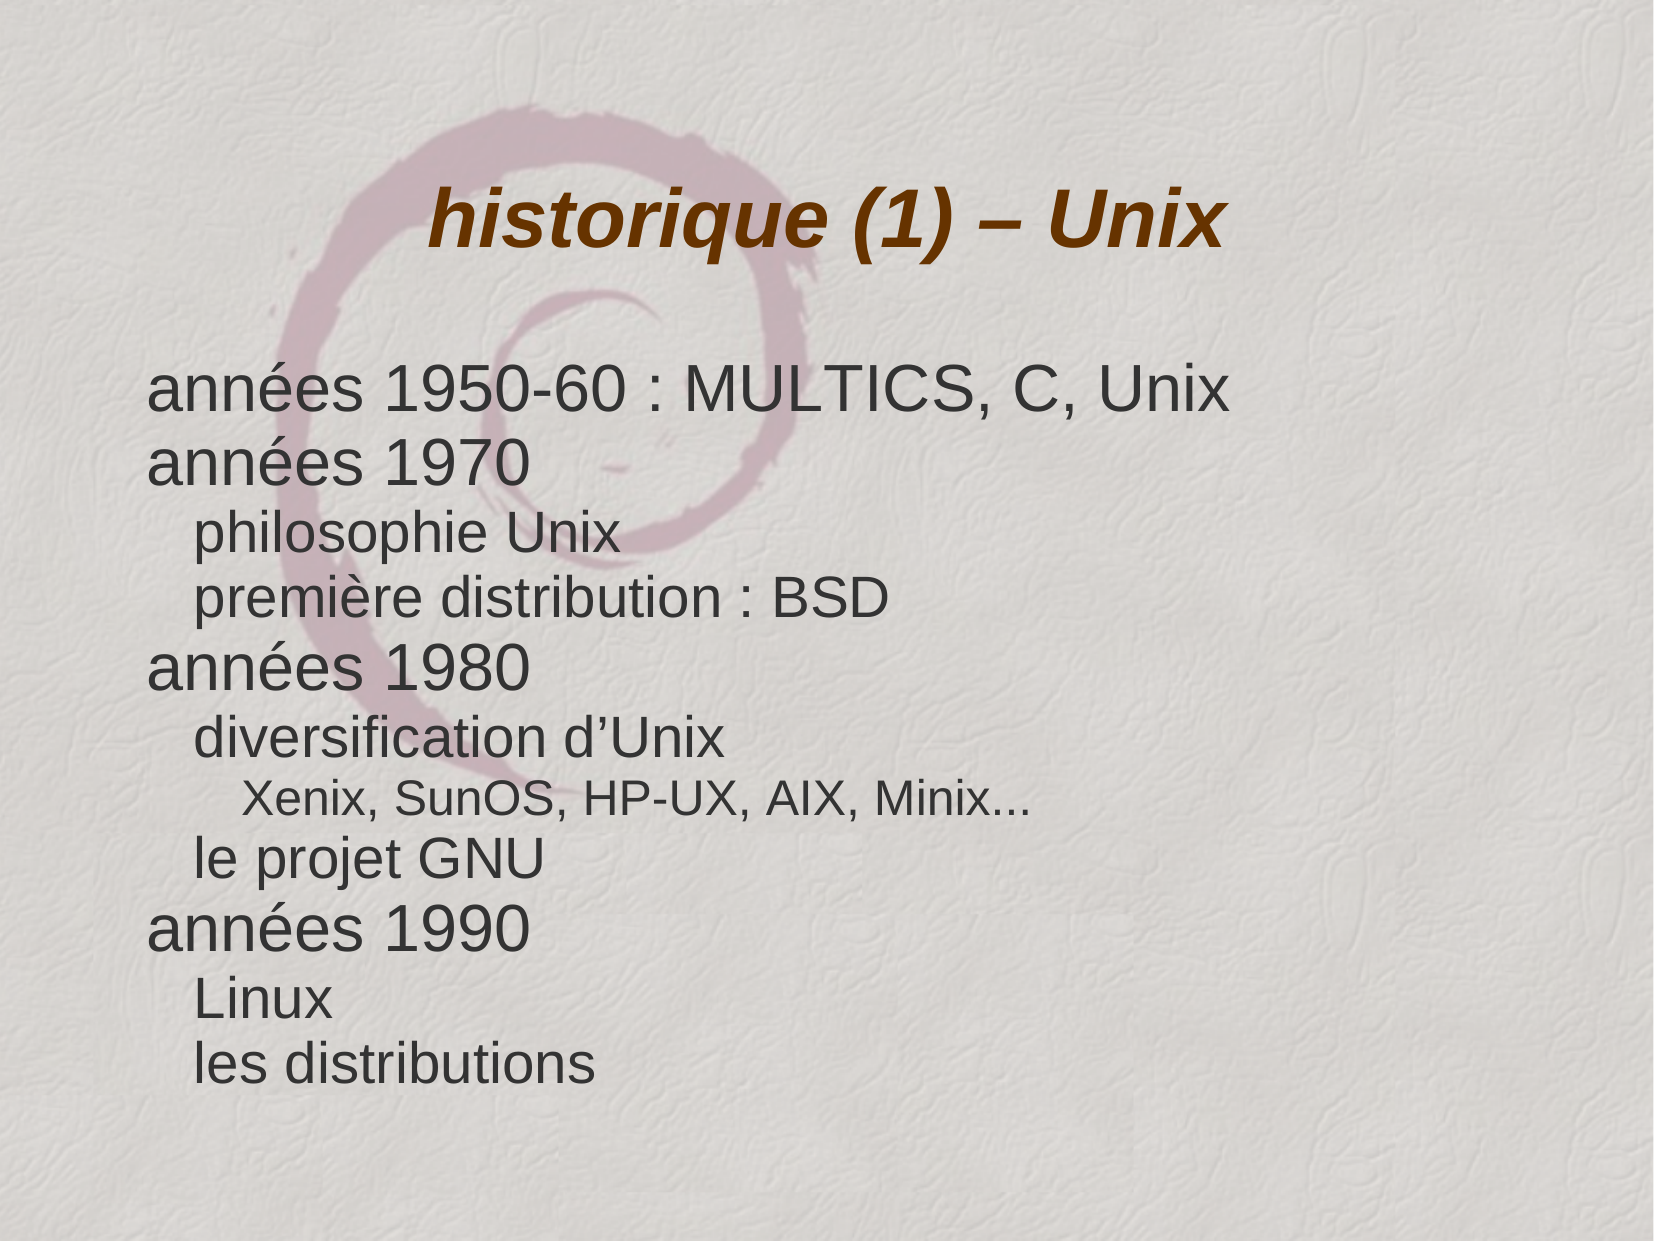

# historique (1) – Unix
années 1950-60 : MULTICS, C, Unix
années 1970
philosophie Unix
première distribution : BSD
années 1980
diversification d’Unix
Xenix, SunOS, HP-UX, AIX, Minix...
le projet GNU
années 1990
Linux
les distributions